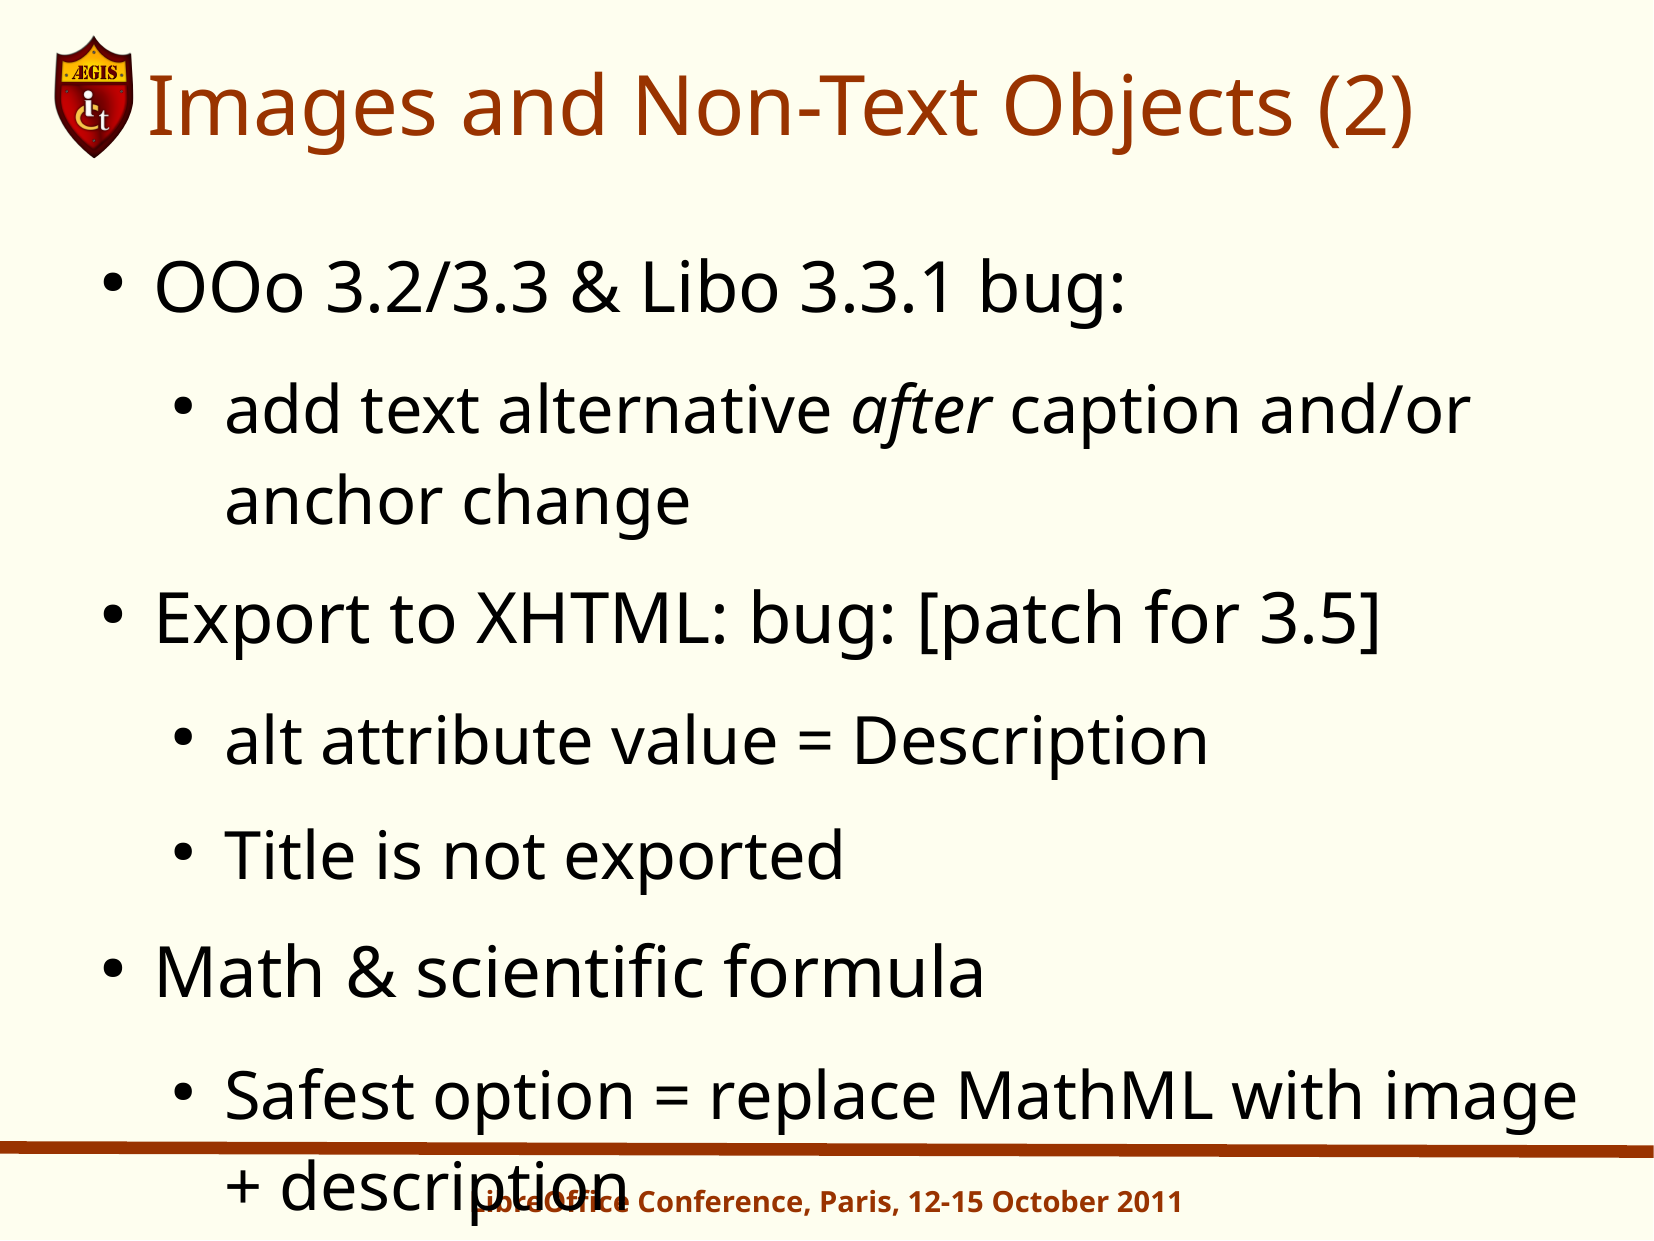

# Images and Non-Text Objects (2)
OOo 3.2/3.3 & Libo 3.3.1 bug:
add text alternative after caption and/or anchor change
Export to XHTML: bug: [patch for 3.5]
alt attribute value = Description
Title is not exported
Math & scientific formula
Safest option = replace MathML with image + description